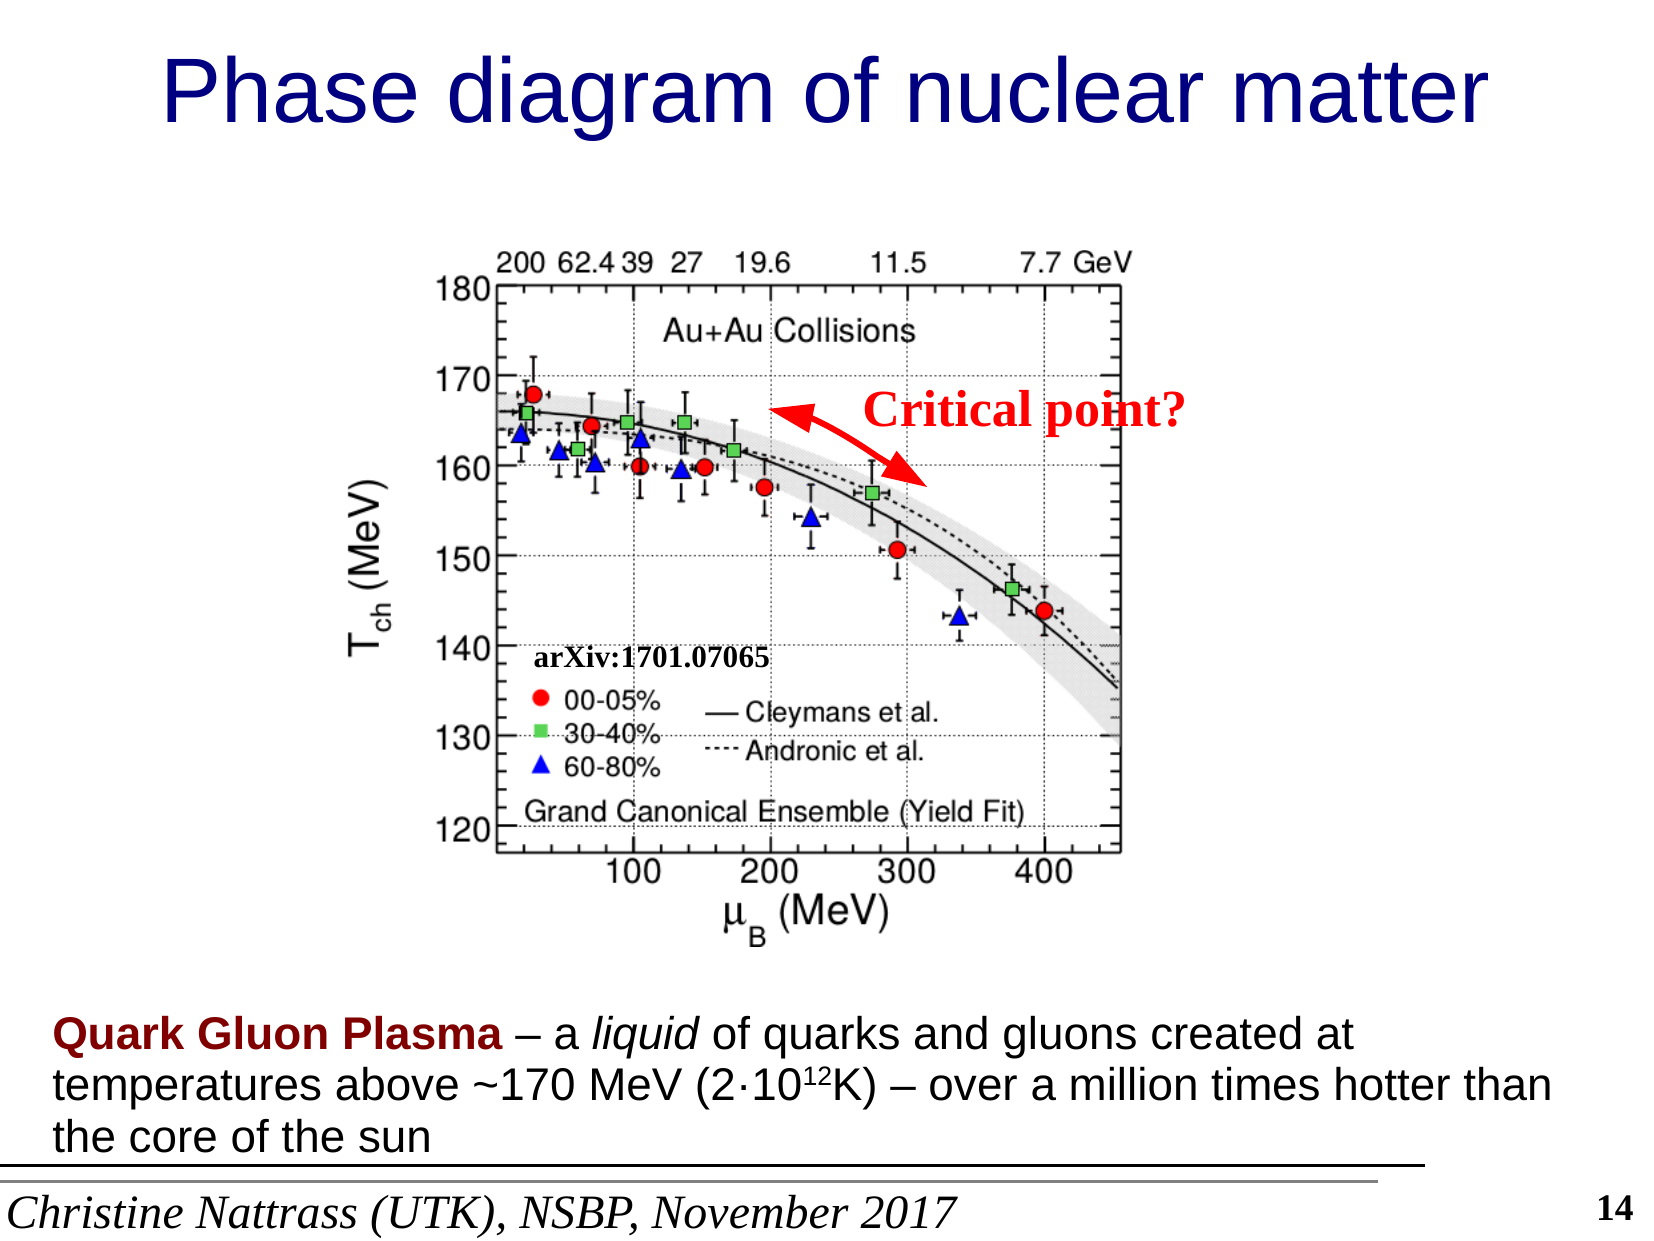

# Phase diagram of nuclear matter
arXiv:1701.07065
Critical point?
Quark Gluon Plasma – a liquid of quarks and gluons created at temperatures above ~170 MeV (2·1012K) – over a million times hotter than the core of the sun